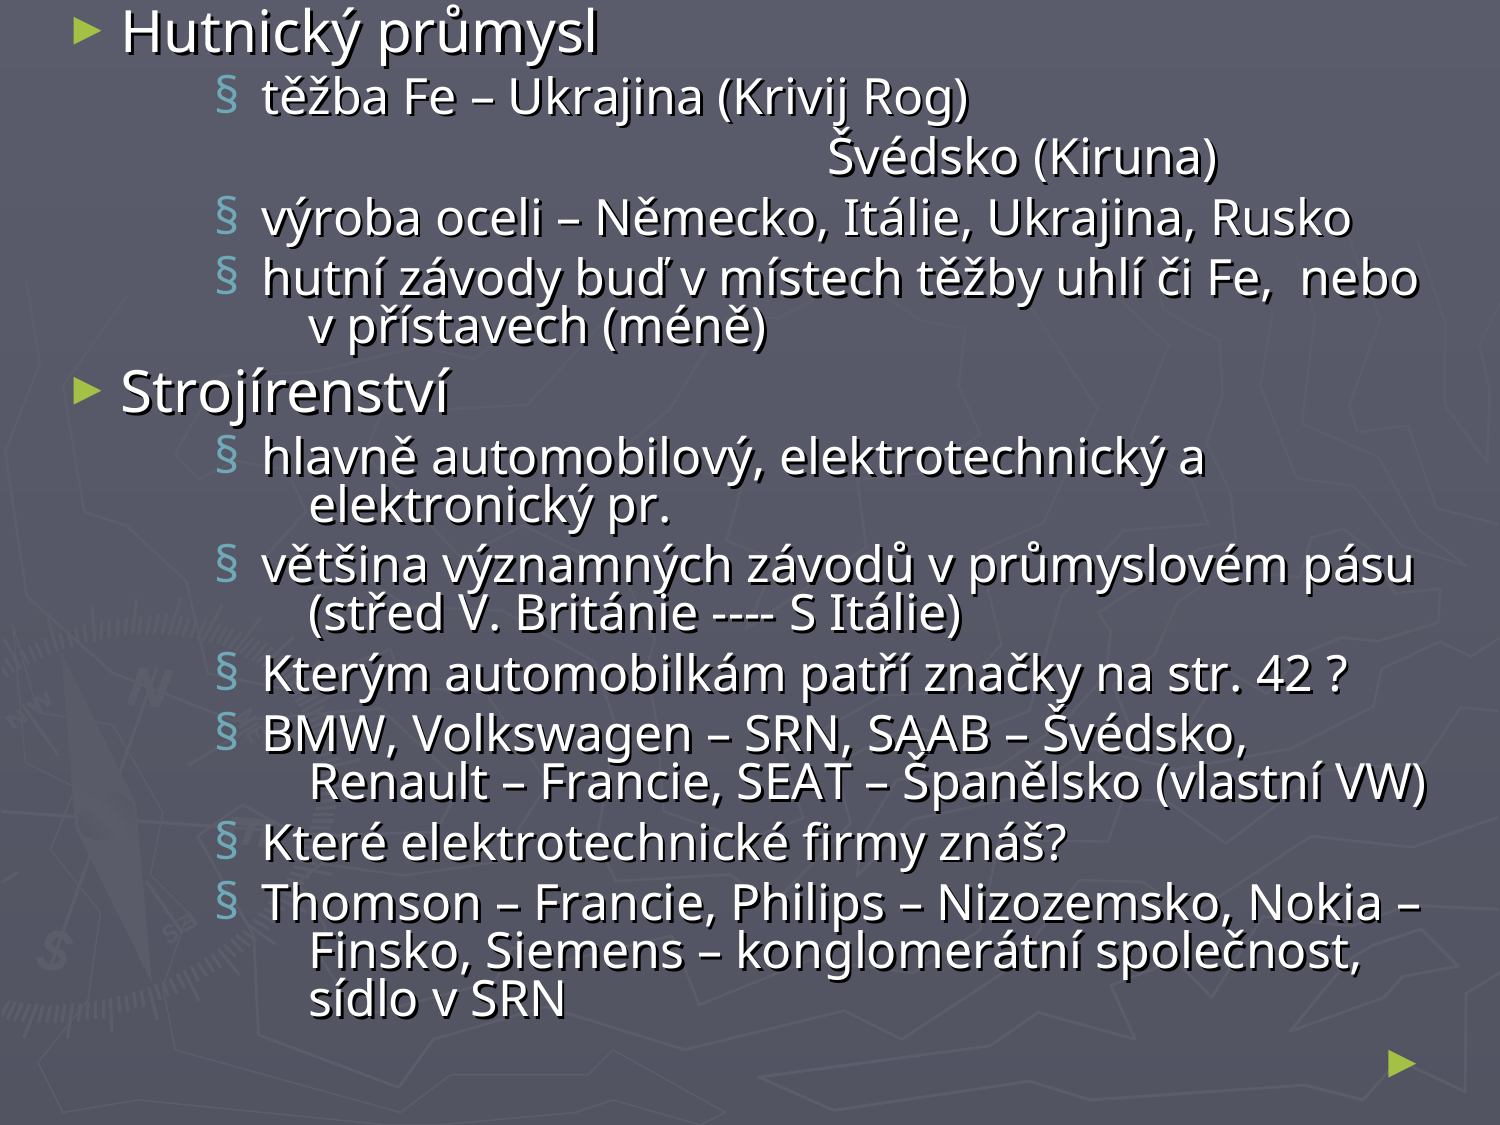

Hutnický průmysl
těžba Fe – Ukrajina (Krivij Rog)
		 Švédsko (Kiruna)
výroba oceli – Německo, Itálie, Ukrajina, Rusko
hutní závody buď v místech těžby uhlí či Fe, nebo v přístavech (méně)
Strojírenství
hlavně automobilový, elektrotechnický a elektronický pr.
většina významných závodů v průmyslovém pásu (střed V. Británie ---- S Itálie)
Kterým automobilkám patří značky na str. 42 ?
BMW, Volkswagen – SRN, SAAB – Švédsko, Renault – Francie, SEAT – Španělsko (vlastní VW)
Které elektrotechnické firmy znáš?
Thomson – Francie, Philips – Nizozemsko, Nokia – Finsko, Siemens – konglomerátní společnost, sídlo v SRN
#